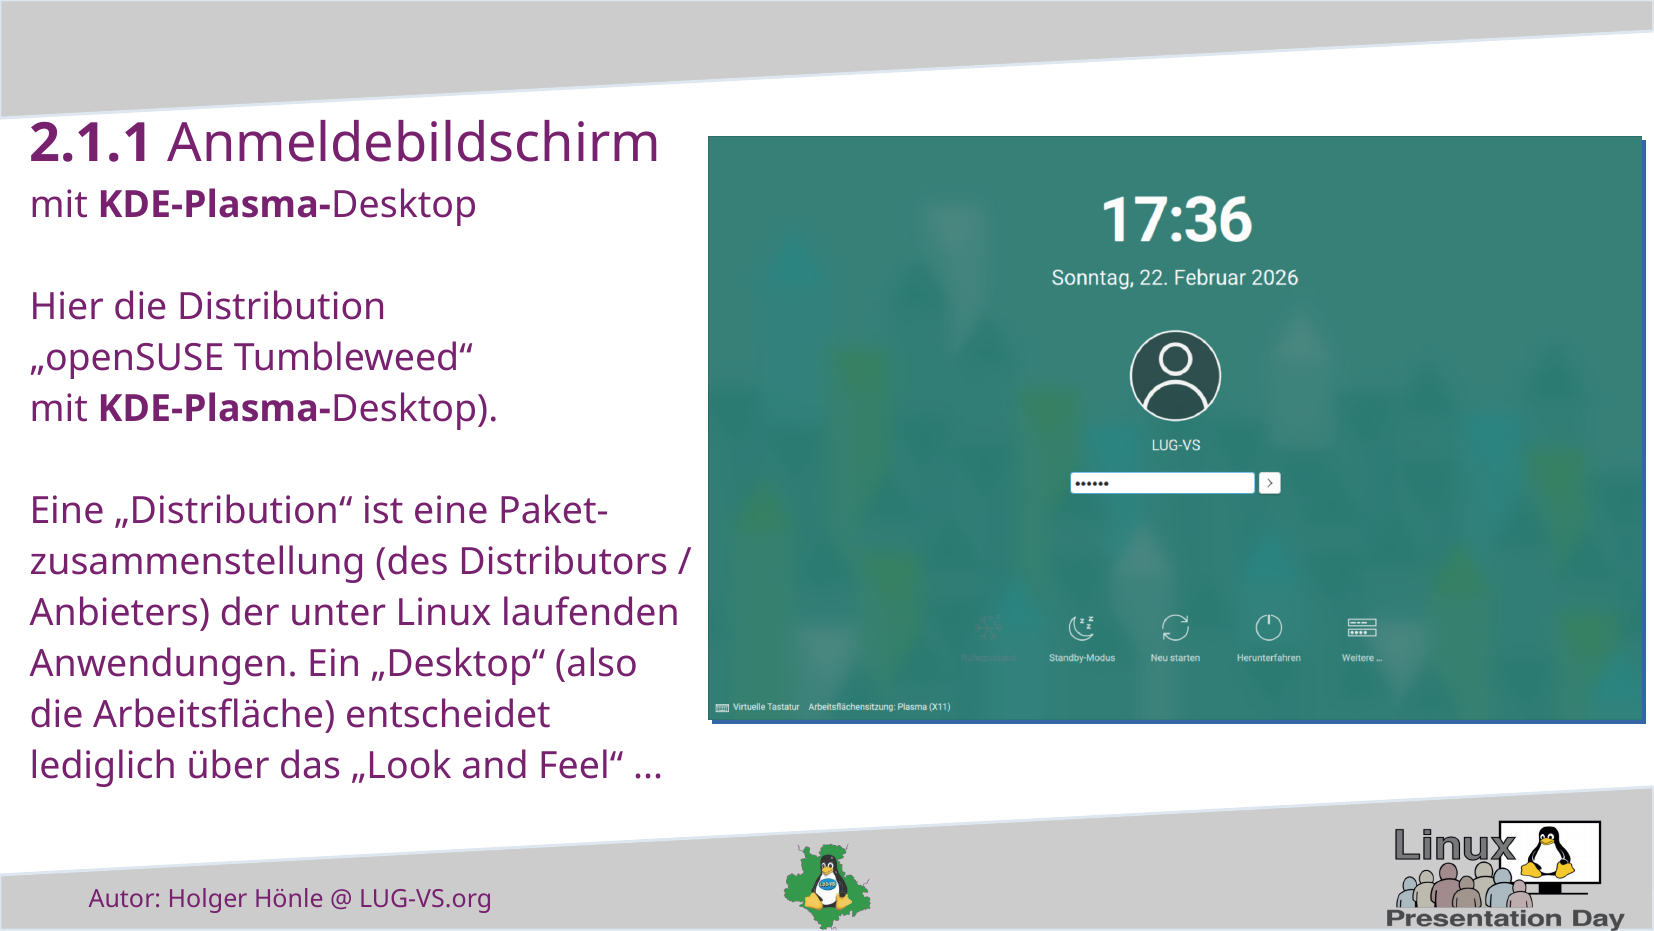

# 2.1.1 Anmeldebildschirm
mit KDE-Plasma-Desktop
Hier die Distribution
„openSUSE Tumbleweed“
mit KDE-Plasma-Desktop).
Eine „Distribution“ ist eine Paket-
zusammenstellung (des Distributors /
Anbieters) der unter Linux laufenden
Anwendungen. Ein „Desktop“ (also
die Arbeitsfläche) entscheidet
lediglich über das „Look and Feel“ ...
Autor: Holger Hönle @ LUG-VS.org